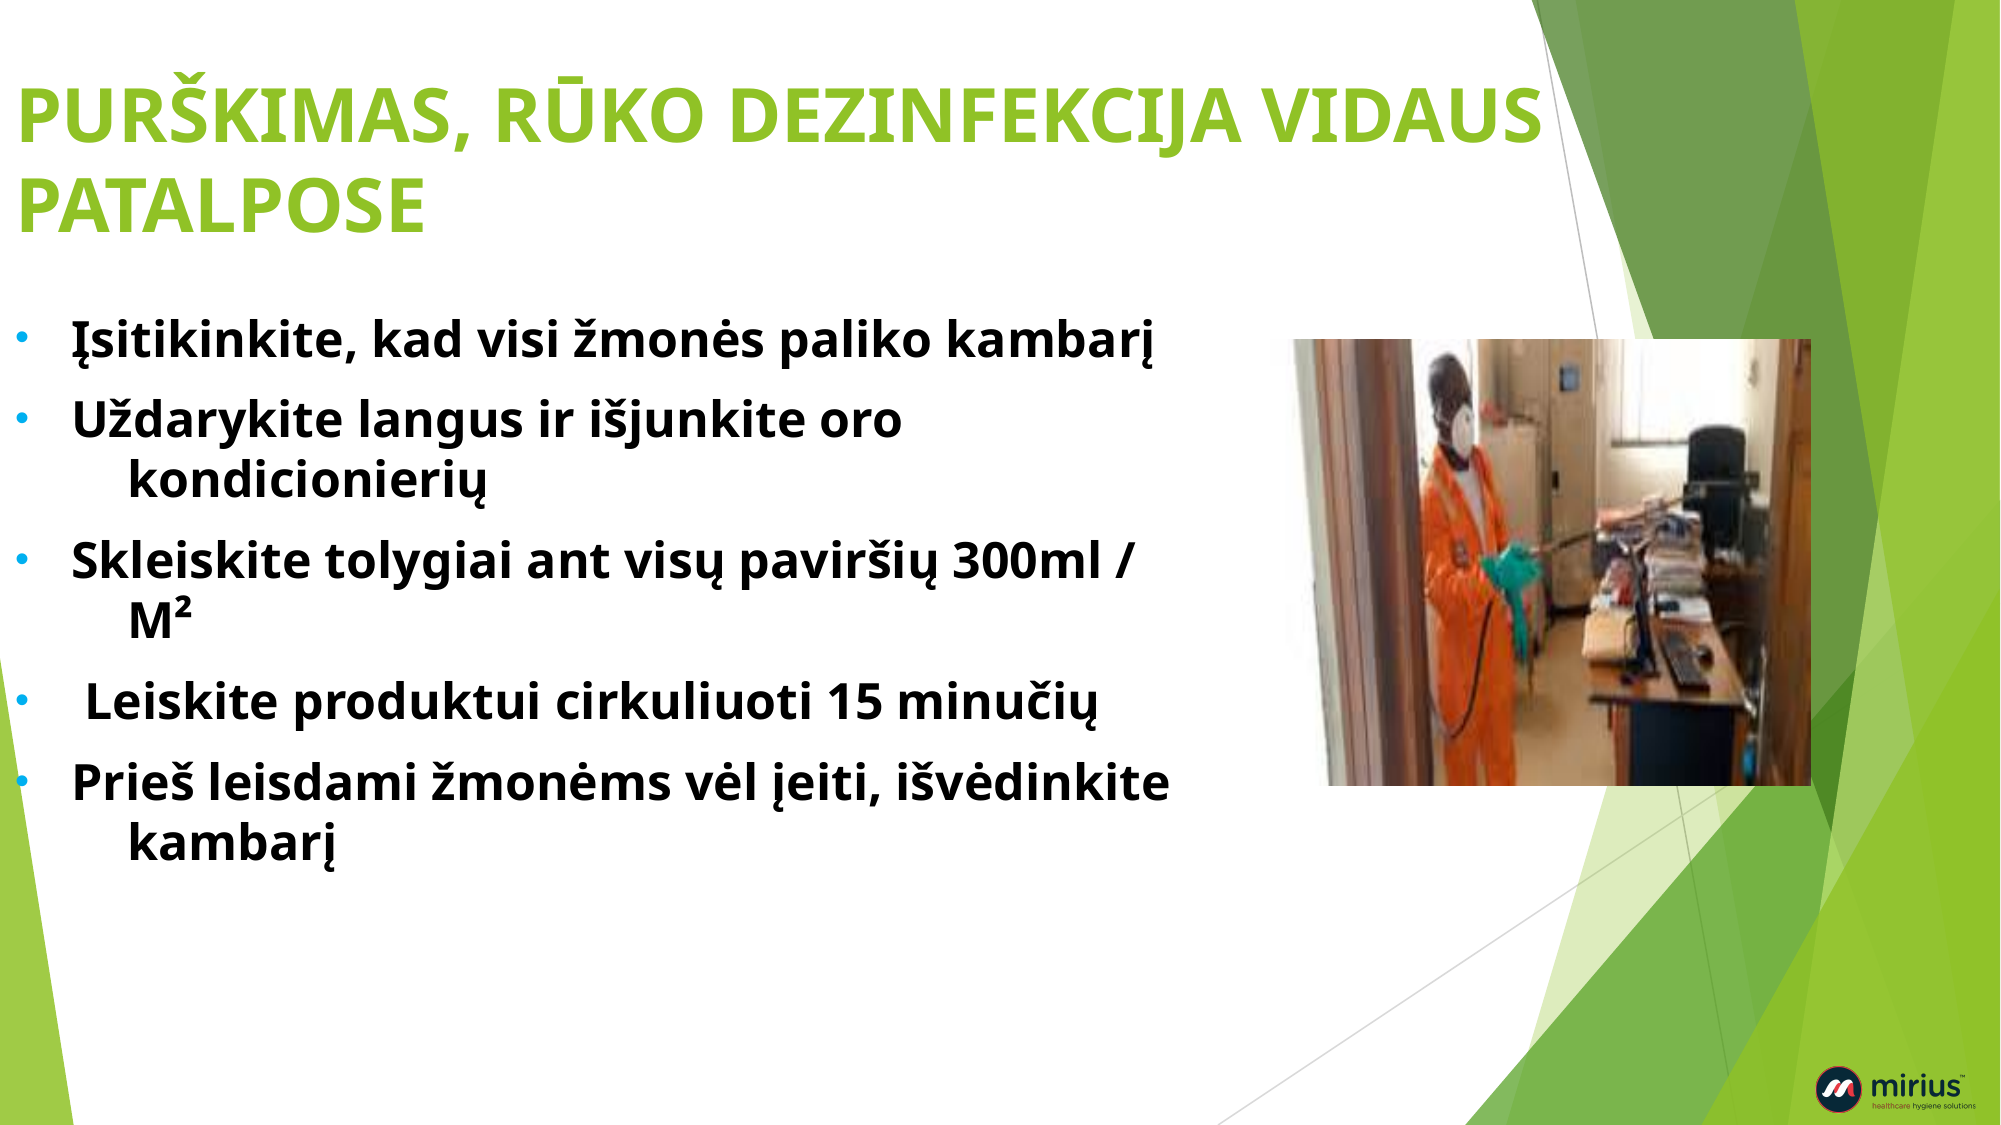

# PURŠKIMAS, RŪKO DEZINFEKCIJA VIDAUS PATALPOSE
Įsitikinkite, kad visi žmonės paliko kambarį
Uždarykite langus ir išjunkite oro kondicionierių
Skleiskite tolygiai ant visų paviršių 300ml / M²
 Leiskite produktui cirkuliuoti 15 minučių
Prieš leisdami žmonėms vėl įeiti, išvėdinkite kambarį